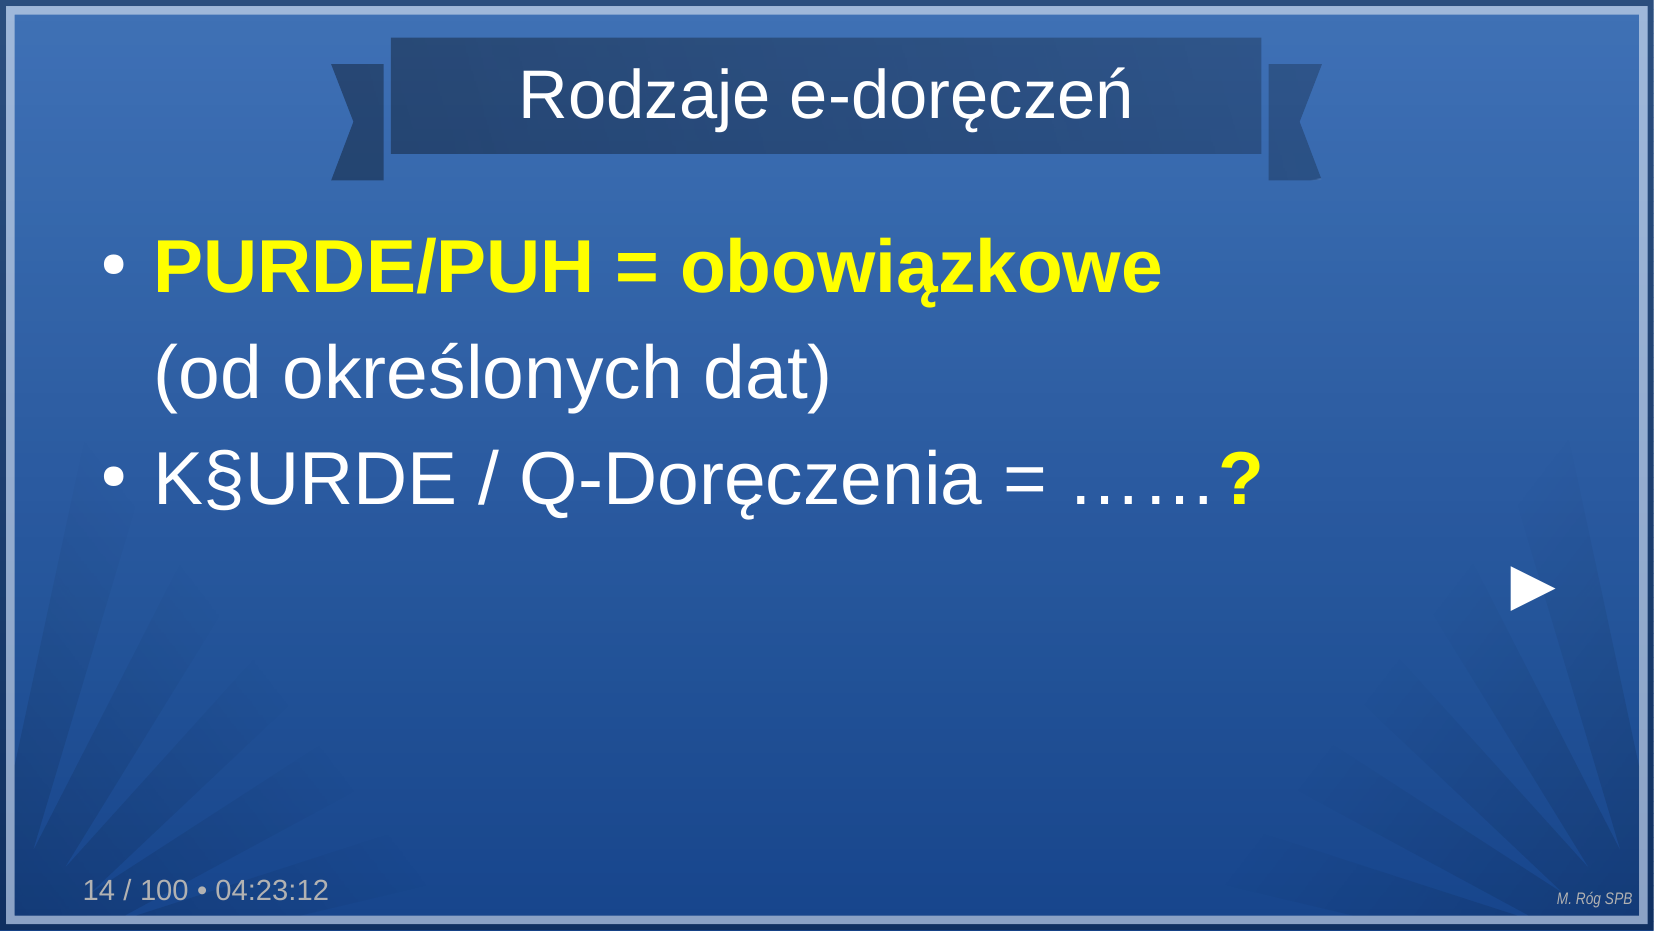

# Rodzaje e-doręczeń
PURDE/PUH = obowiązkowe
(od określonych dat)
K§URDE / Q-Doręczenia = ……?
►